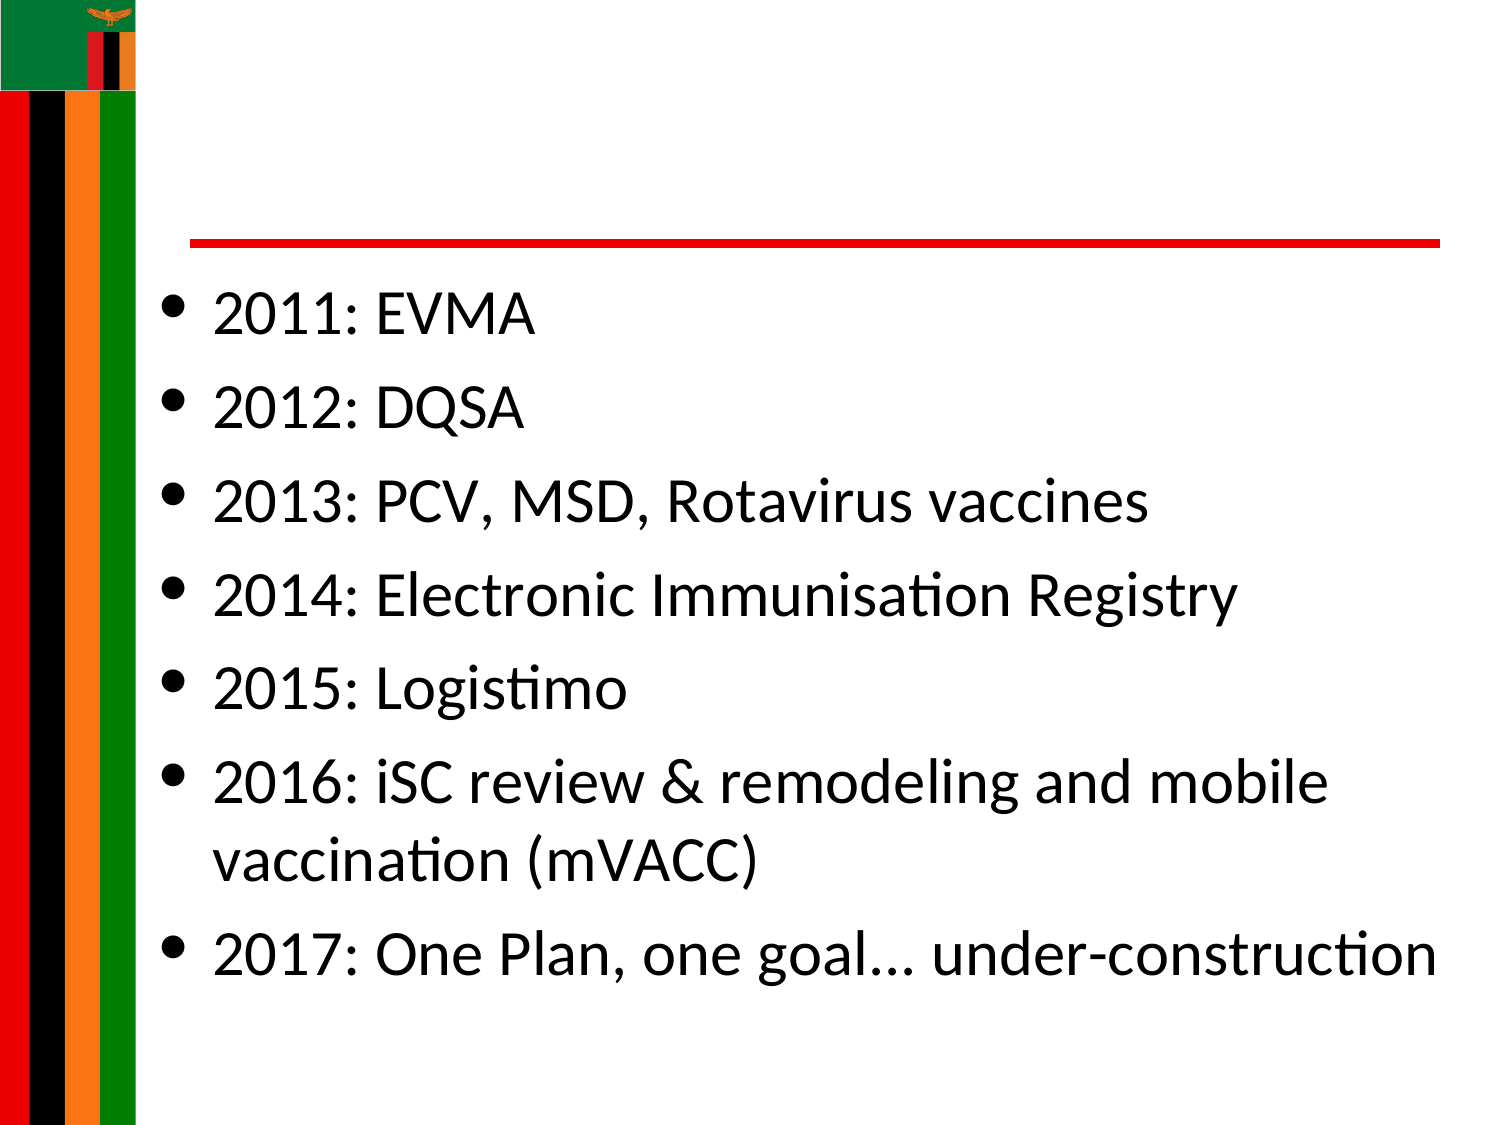

#
2011: EVMA
2012: DQSA
2013: PCV, MSD, Rotavirus vaccines
2014: Electronic Immunisation Registry
2015: Logistimo
2016: iSC review & remodeling and mobile vaccination (mVACC)
2017: One Plan, one goal... under-construction